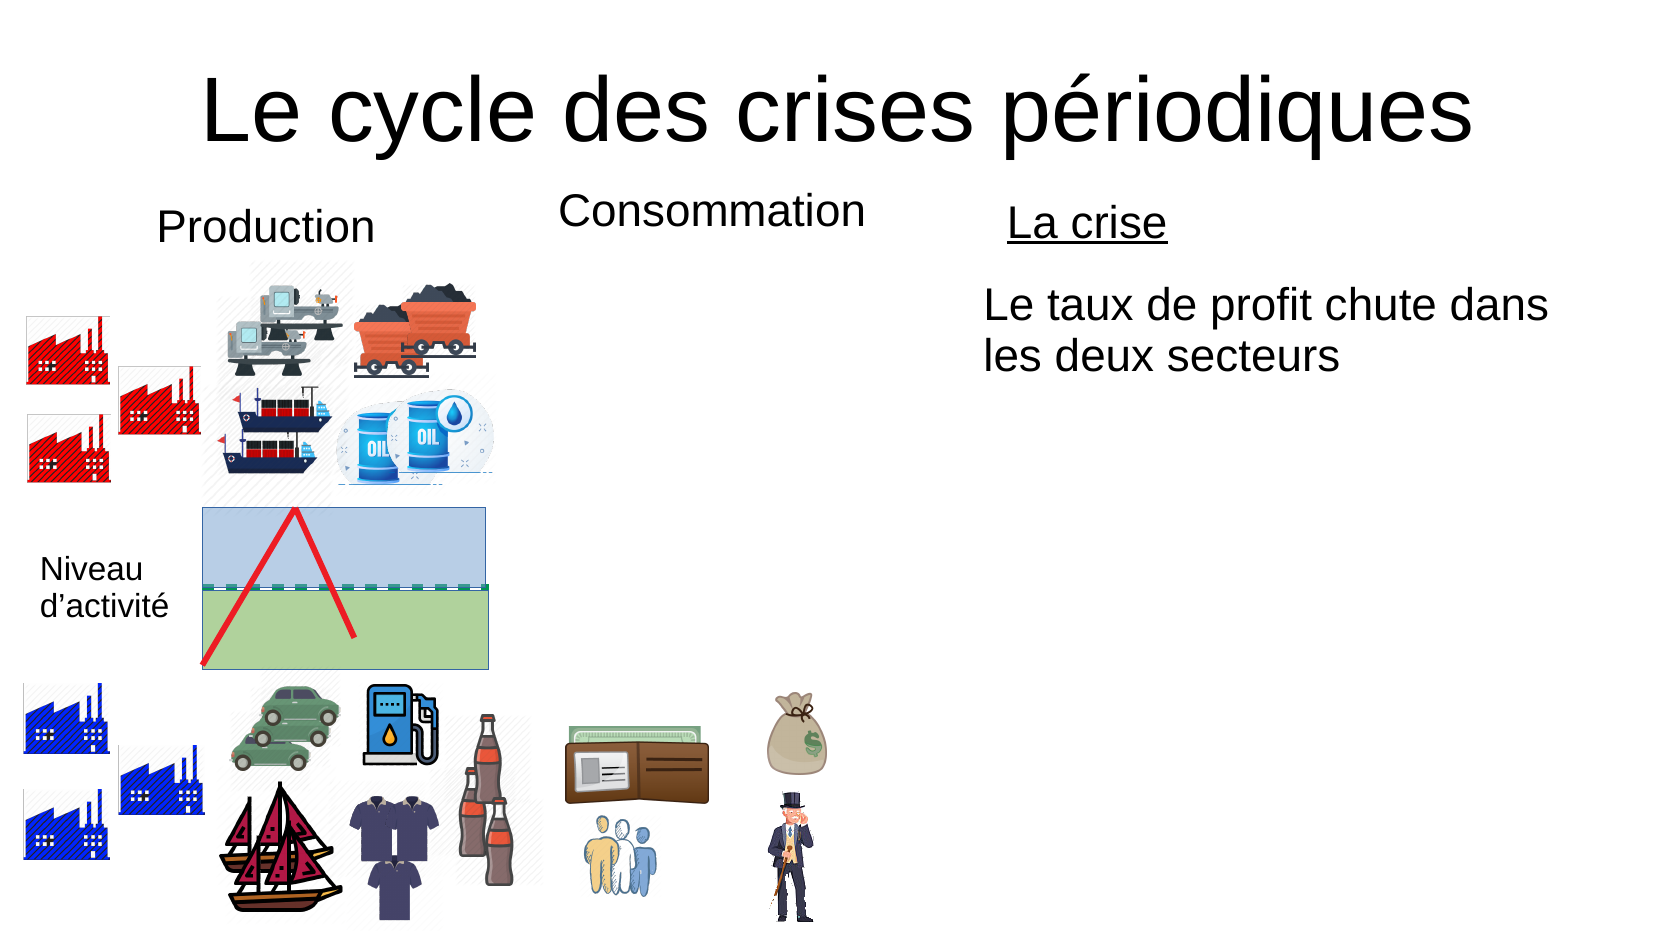

# Le cycle des crises périodiques
Consommation
La crise
Production
Le taux de profit chute dans les deux secteurs
Niveau d’activité